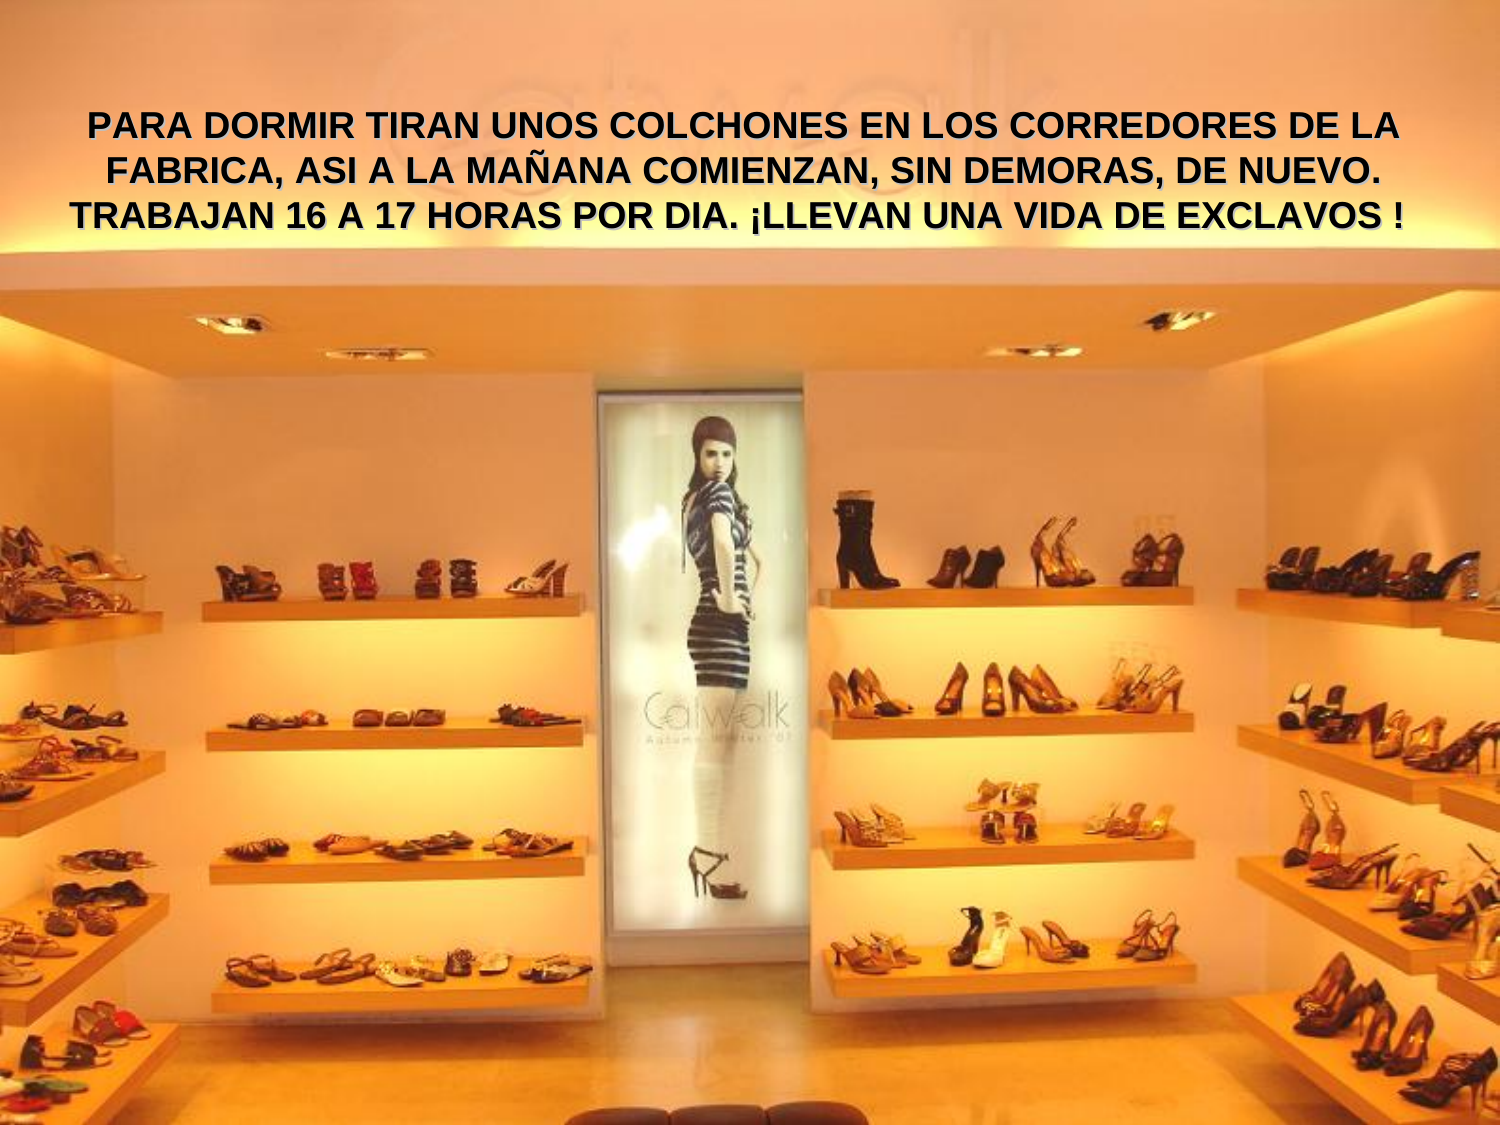

PARA DORMIR TIRAN UNOS COLCHONES EN LOS CORREDORES DE LA FABRICA, ASI A LA MAÑANA COMIENZAN, SIN DEMORAS, DE NUEVO. TRABAJAN 16 A 17 HORAS POR DIA. ¡LLEVAN UNA VIDA DE EXCLAVOS !